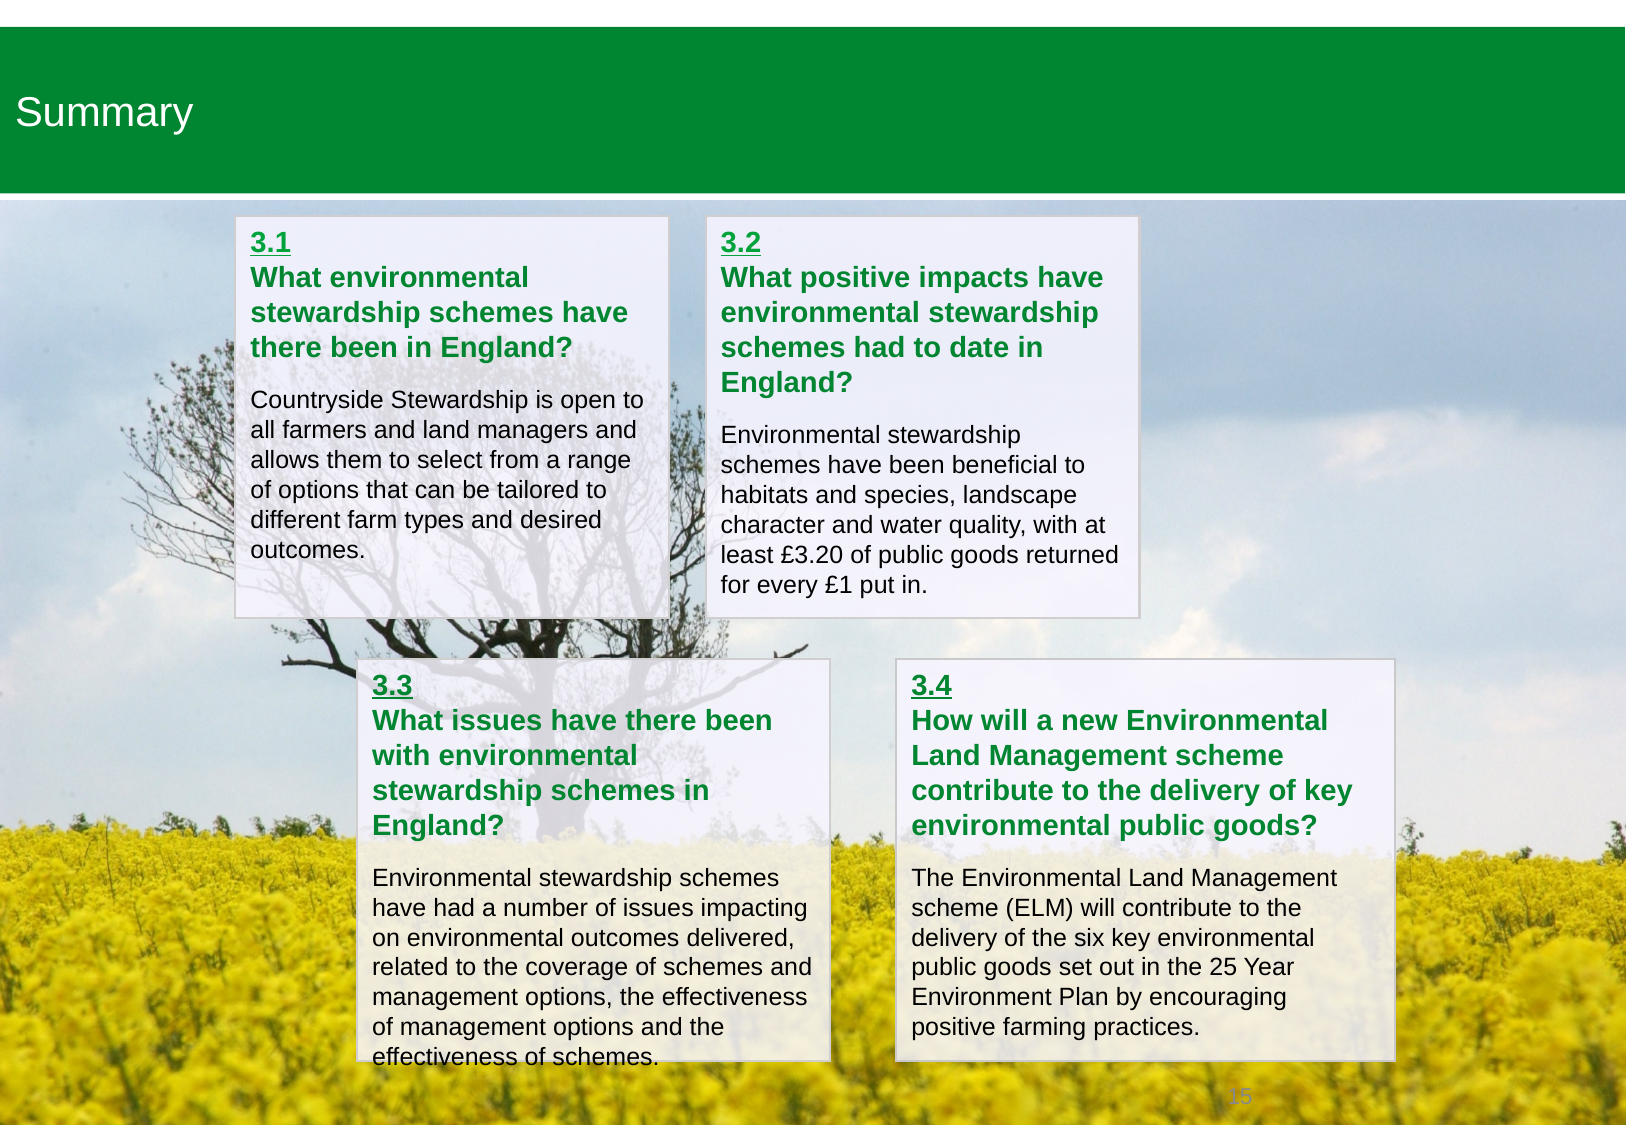

Summary
# Summary slide 3
3.1
What environmental stewardship schemes have there been in England?
Countryside Stewardship is open to all farmers and land managers and allows them to select from a range of options that can be tailored to different farm types and desired outcomes.
3.2
What positive impacts have environmental stewardship schemes had to date in England?
Environmental stewardship schemes have been beneficial to habitats and species, landscape character and water quality, with at least £3.20 of public goods returned for every £1 put in.
3.3
What issues have there been with environmental stewardship schemes in England?
Environmental stewardship schemes have had a number of issues impacting on environmental outcomes delivered, related to the coverage of schemes and management options, the effectiveness of management options and the effectiveness of schemes.
.
3.4
How will a new Environmental Land Management scheme contribute to the delivery of key environmental public goods?
The Environmental Land Management scheme (ELM) will contribute to the delivery of the six key environmental public goods set out in the 25 Year Environment Plan by encouraging positive farming practices.
13